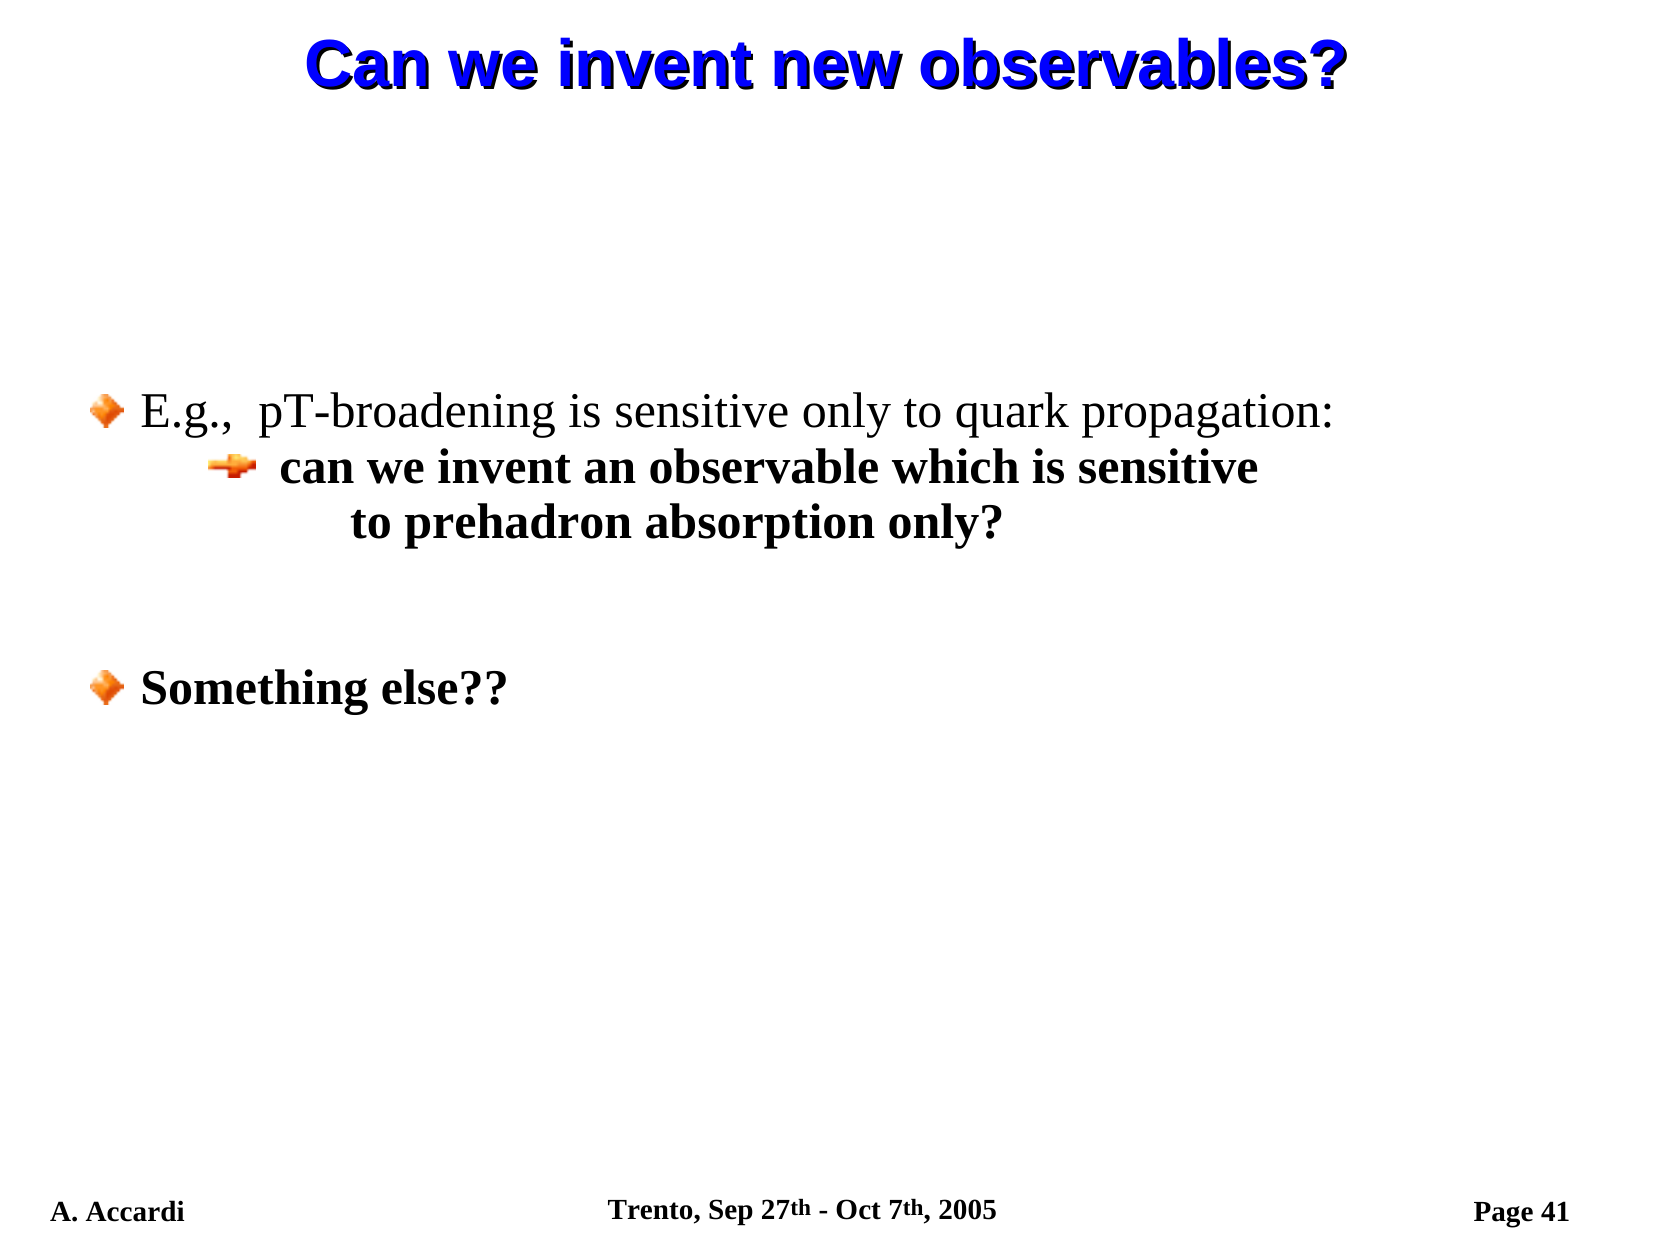

Can we invent new observables?
E.g., pT-broadening is sensitive only to quark propagation:
can we invent an observable which is sensitive
to prehadron absorption only?
Something else??
A. Accardi
Trento, Sep 27th - Oct 7th, 2005
Page